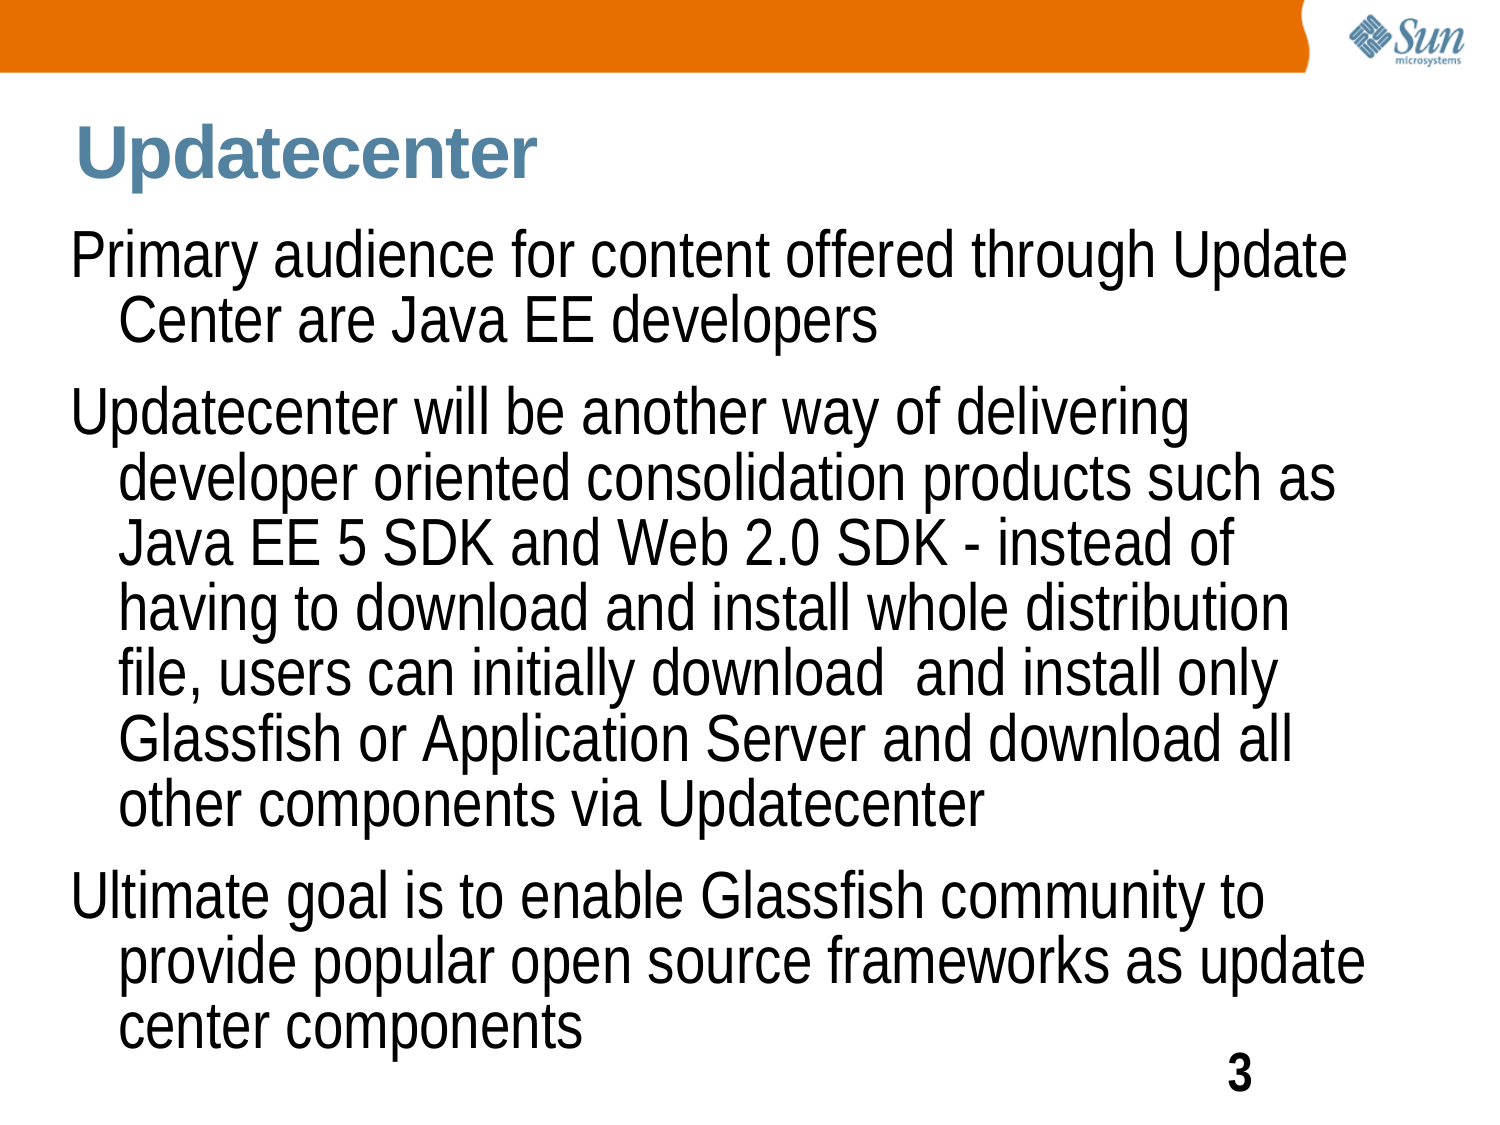

# Updatecenter
Primary audience for content offered through Update Center are Java EE developers
Updatecenter will be another way of delivering developer oriented consolidation products such as Java EE 5 SDK and Web 2.0 SDK - instead of having to download and install whole distribution file, users can initially download and install only Glassfish or Application Server and download all other components via Updatecenter
Ultimate goal is to enable Glassfish community to provide popular open source frameworks as update center components